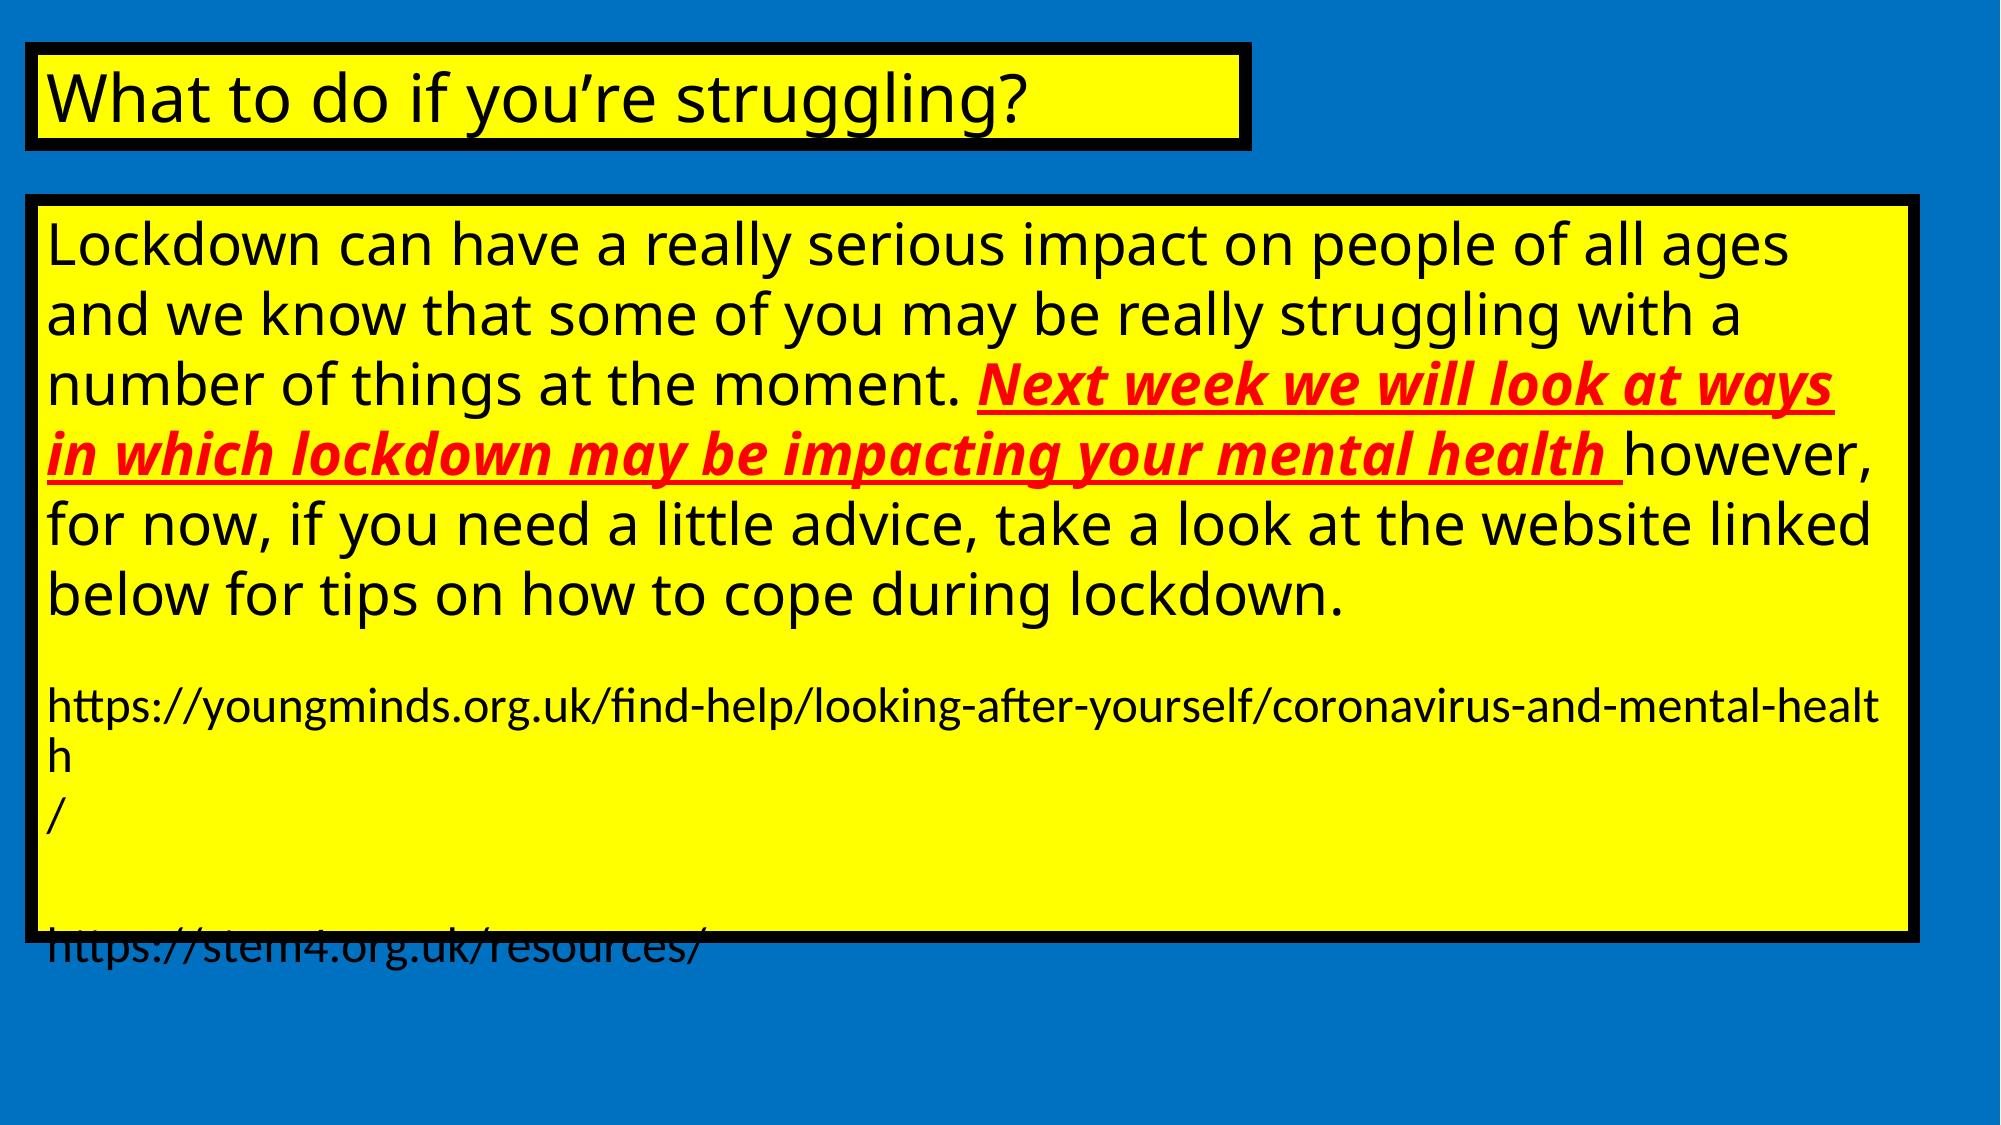

What to do if you’re struggling?
Lockdown can have a really serious impact on people of all ages and we know that some of you may be really struggling with a number of things at the moment. Next week we will look at ways in which lockdown may be impacting your mental health however, for now, if you need a little advice, take a look at the website linked below for tips on how to cope during lockdown.
https://youngminds.org.uk/find-help/looking-after-yourself/coronavirus-and-mental-health/
https://stem4.org.uk/resources/